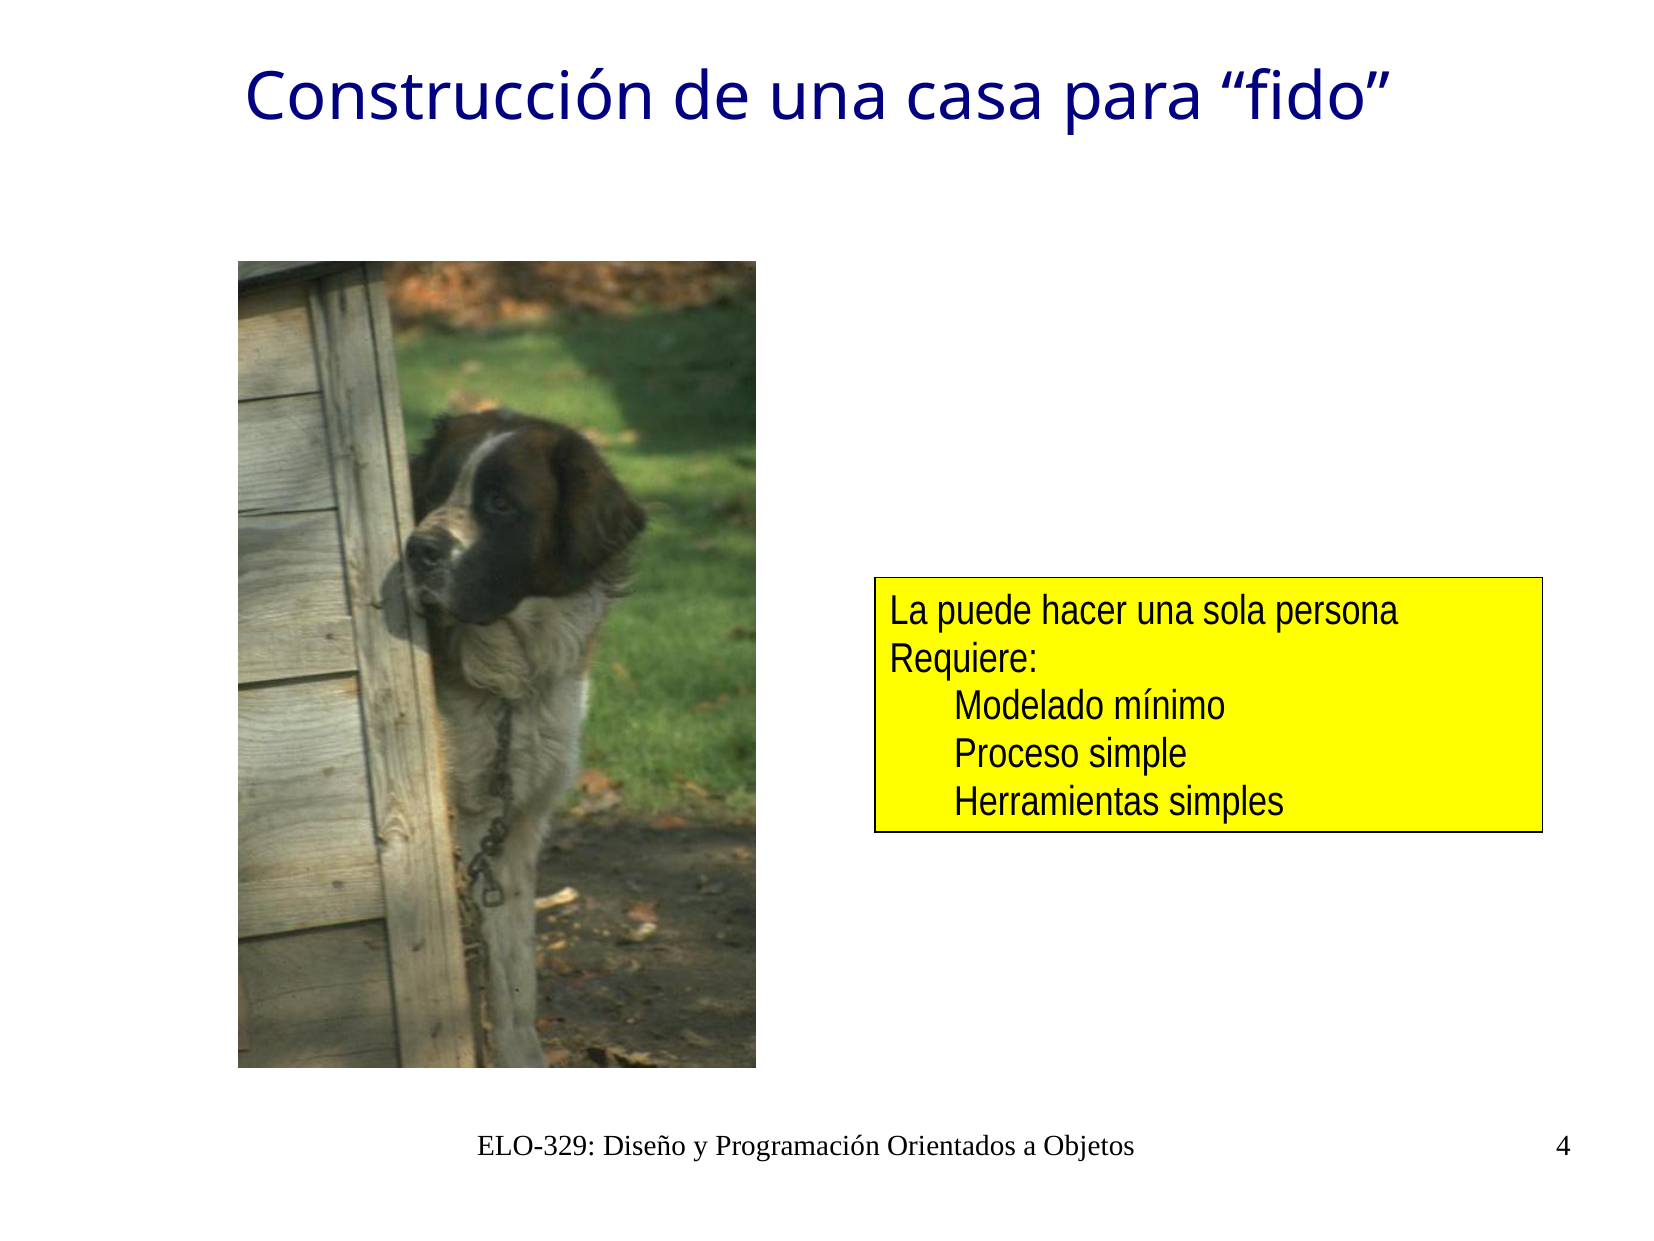

# Construcción de una casa para “fido”
La puede hacer una sola persona
Requiere:
	Modelado mínimo
	Proceso simple
	Herramientas simples
4